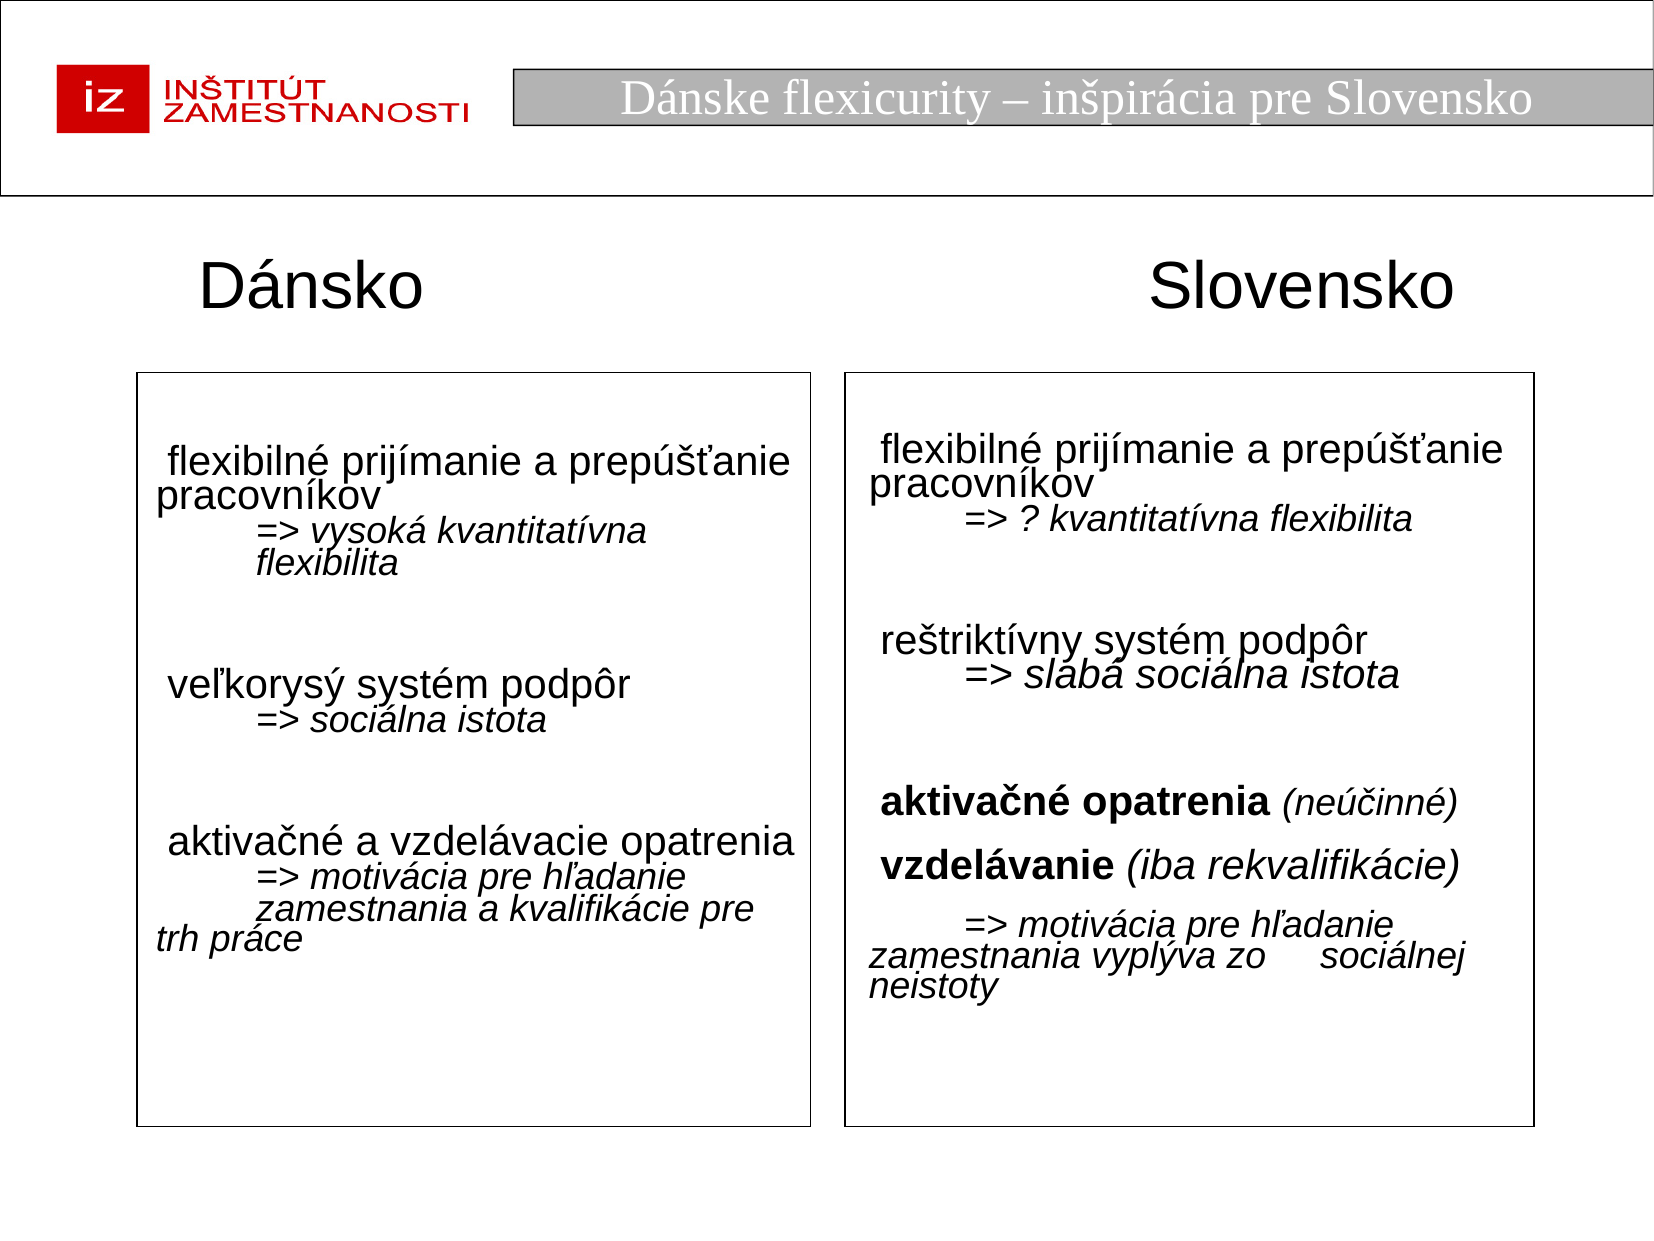

Dánske flexicurity – inšpirácia pre Slovensko
# Dánsko							Slovensko
 flexibilné prijímanie a prepúšťanie pracovníkov
	=> vysoká kvantitatívna
	flexibilita
 veľkorysý systém podpôr
	=> sociálna istota
 aktivačné a vzdelávacie opatrenia
	=> motivácia pre hľadanie
	zamestnania a kvalifikácie pre 	trh práce
 flexibilné prijímanie a prepúšťanie pracovníkov
	=> ? kvantitatívna flexibilita
 reštriktívny systém podpôr
	=> slabá sociálna istota
 aktivačné opatrenia (neúčinné)
 vzdelávanie (iba rekvalifikácie)
	=> motivácia pre hľadanie 	zamestnania vyplýva zo 	sociálnej neistoty